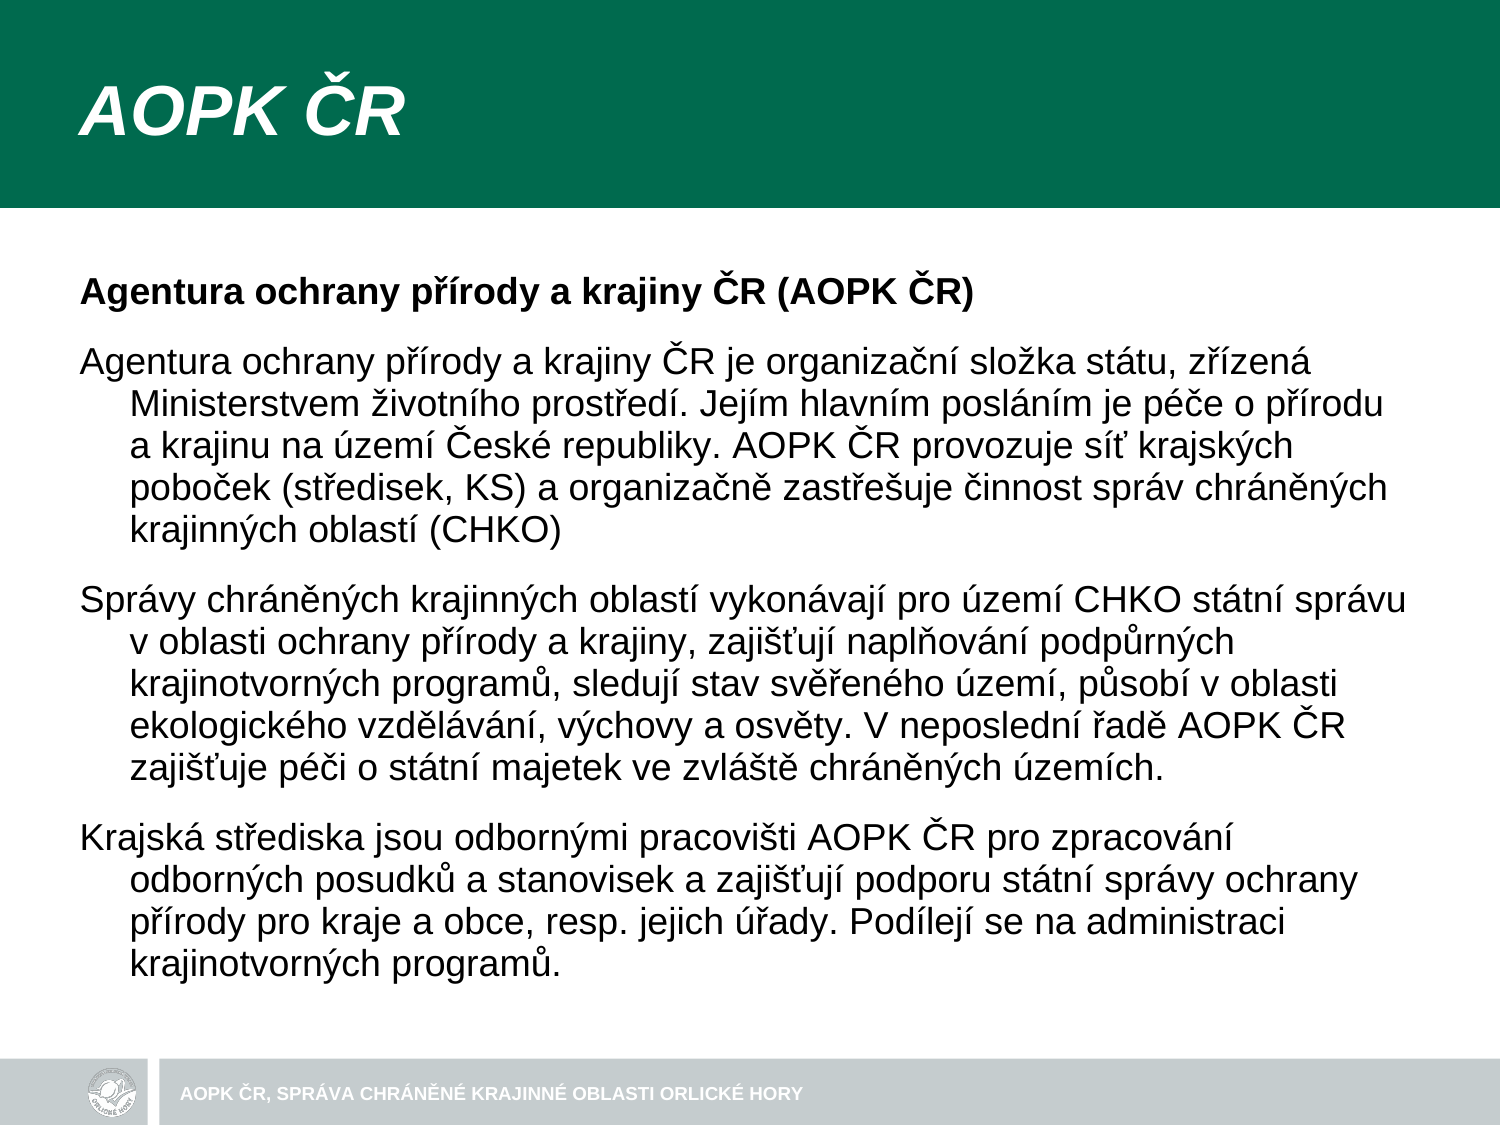

# AOPK ČR
Agentura ochrany přírody a krajiny ČR (AOPK ČR)
Agentura ochrany přírody a krajiny ČR je organizační složka státu, zřízená Ministerstvem životního prostředí. Jejím hlavním posláním je péče o přírodu a krajinu na území České republiky. AOPK ČR provozuje síť krajských poboček (středisek, KS) a organizačně zastřešuje činnost správ chráněných krajinných oblastí (CHKO)
Správy chráněných krajinných oblastí vykonávají pro území CHKO státní správu v oblasti ochrany přírody a krajiny, zajišťují naplňování podpůrných krajinotvorných programů, sledují stav svěřeného území, působí v oblasti ekologického vzdělávání, výchovy a osvěty. V neposlední řadě AOPK ČR zajišťuje péči o státní majetek ve zvláště chráněných územích.
Krajská střediska jsou odbornými pracovišti AOPK ČR pro zpracování odborných posudků a stanovisek a zajišťují podporu státní správy ochrany přírody pro kraje a obce, resp. jejich úřady. Podílejí se na administraci krajinotvorných programů.